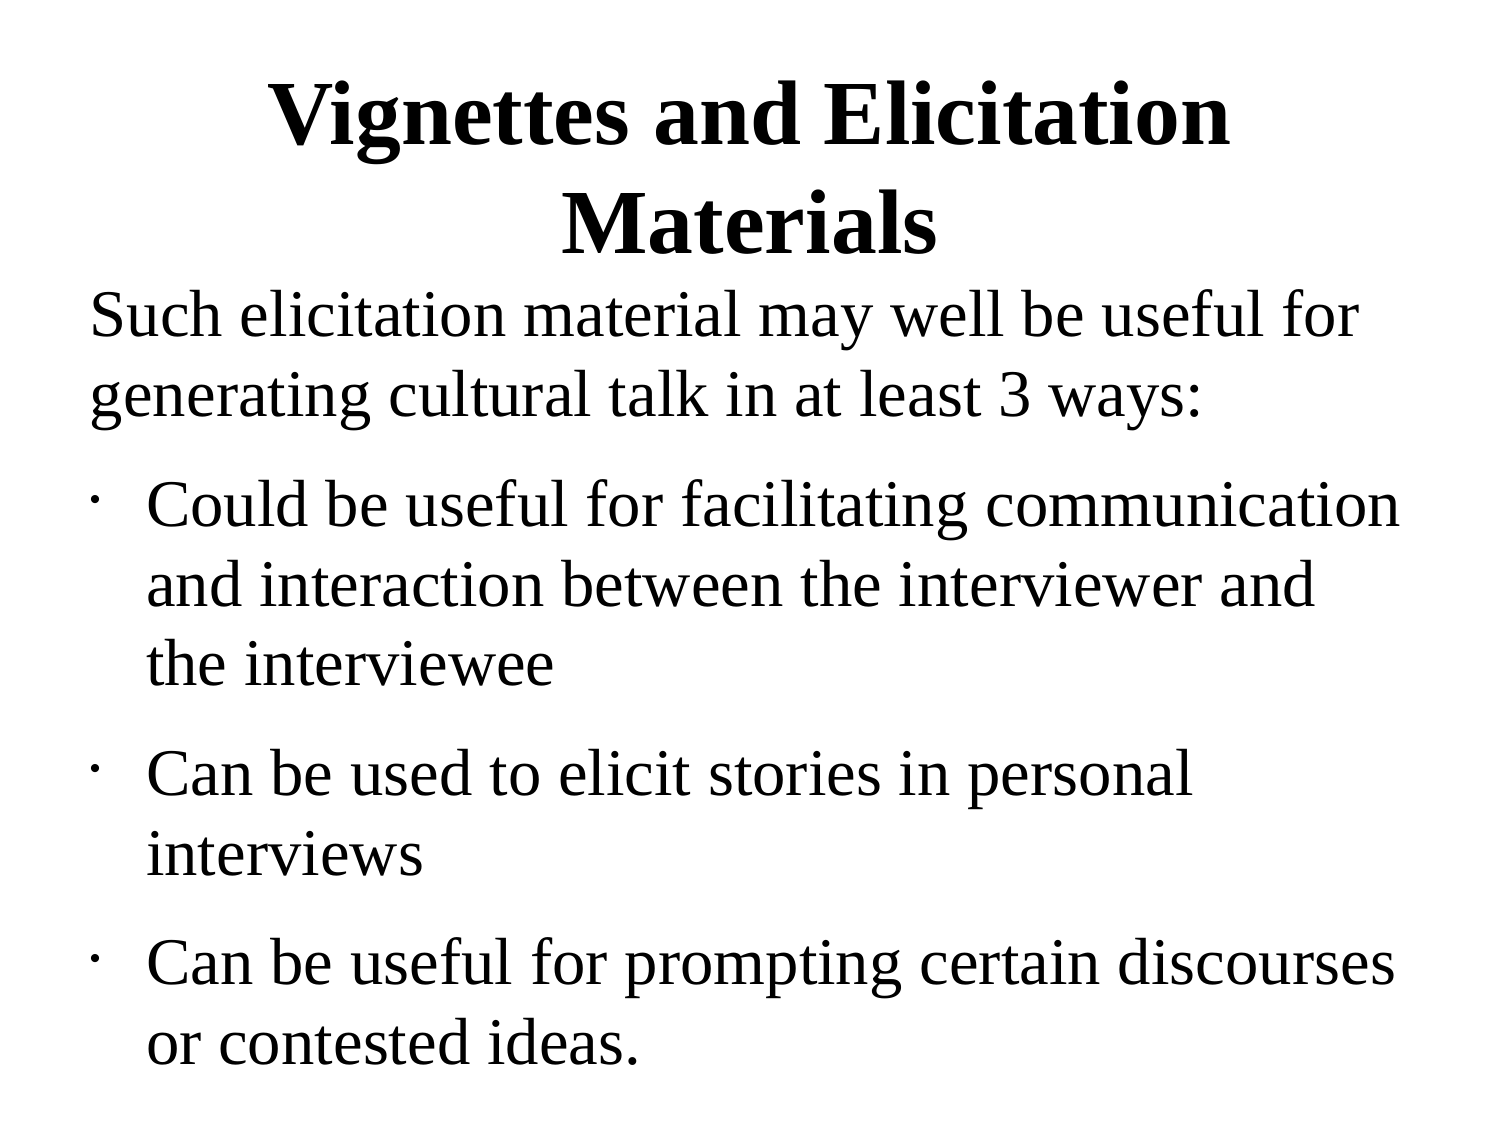

# Vignettes and Elicitation Materials
Such elicitation material may well be useful for generating cultural talk in at least 3 ways:
Could be useful for facilitating communication and interaction between the interviewer and the interviewee
Can be used to elicit stories in personal interviews
Can be useful for prompting certain discourses or contested ideas.